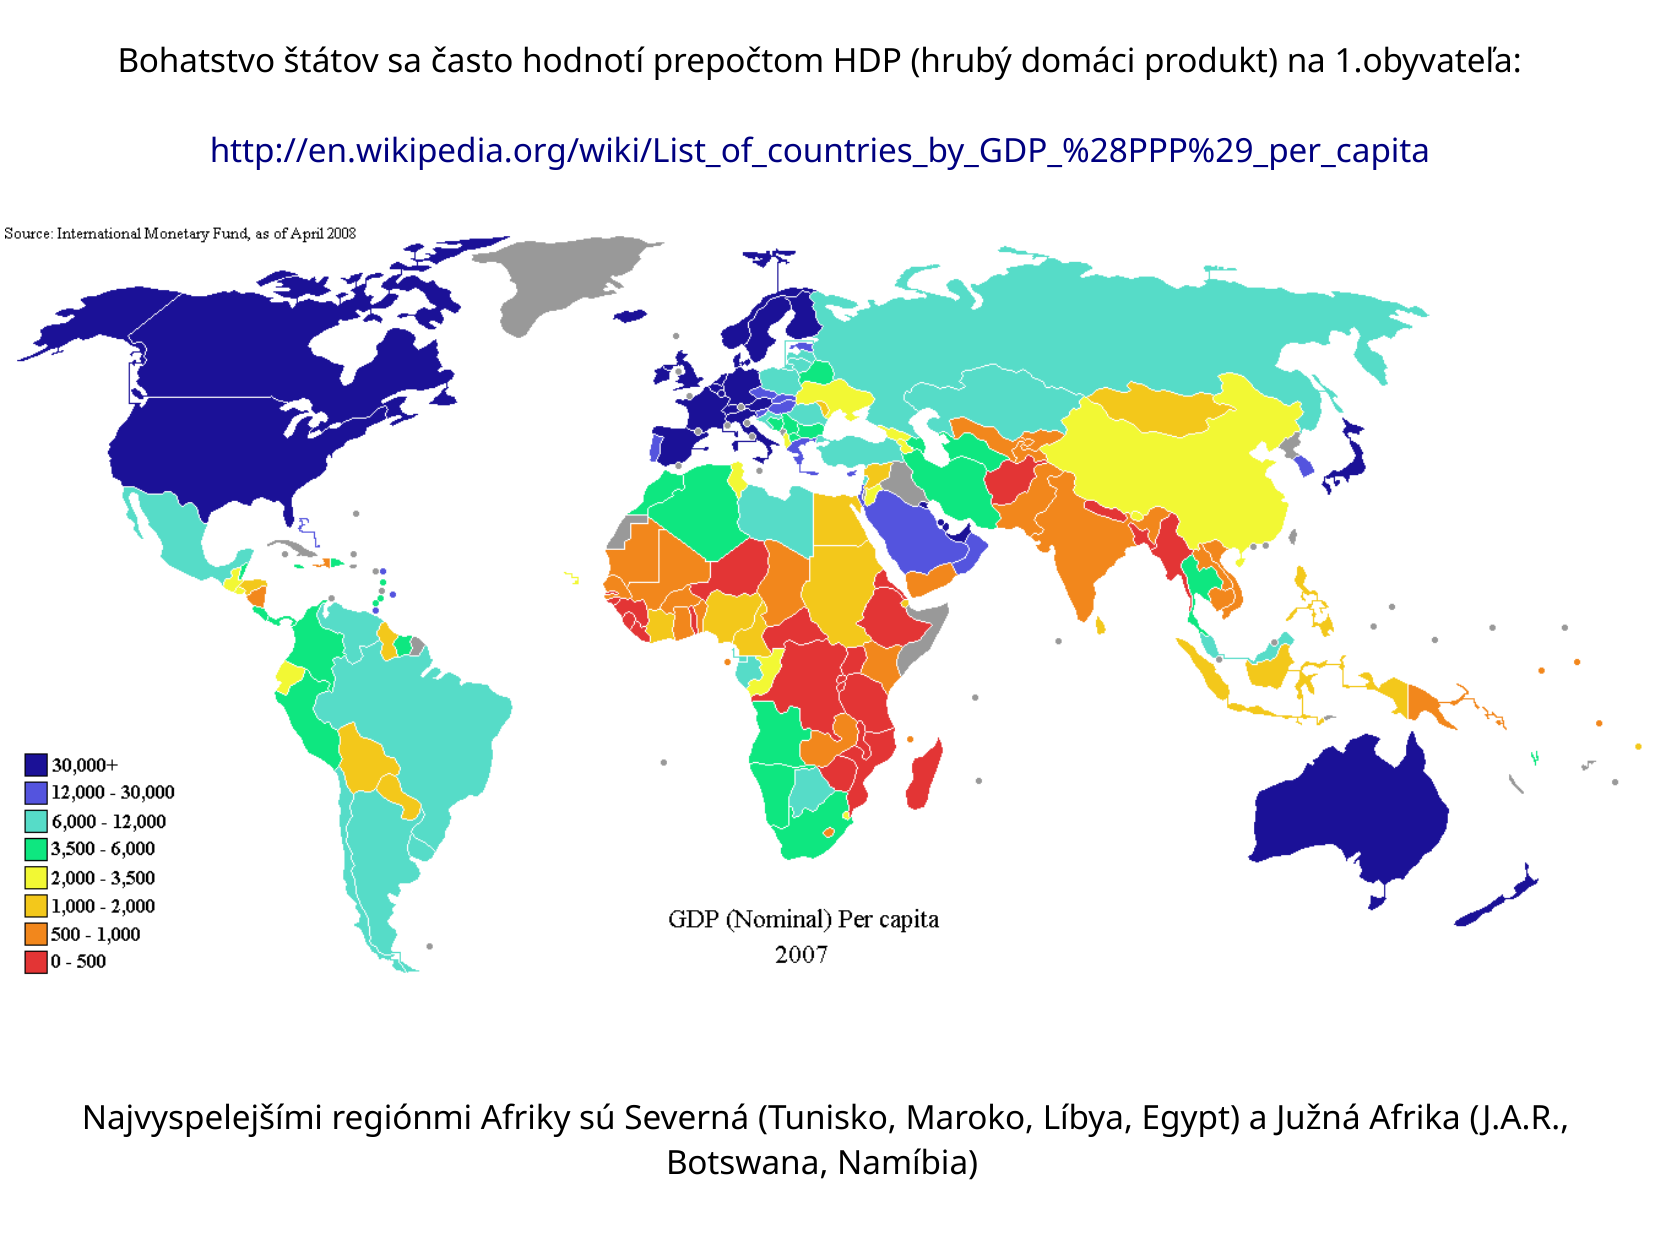

Bohatstvo štátov sa často hodnotí prepočtom HDP (hrubý domáci produkt) na 1.obyvateľa:
http://en.wikipedia.org/wiki/List_of_countries_by_GDP_%28PPP%29_per_capita
Najvyspelejšími regiónmi Afriky sú Severná (Tunisko, Maroko, Líbya, Egypt) a Južná Afrika (J.A.R., Botswana, Namíbia)